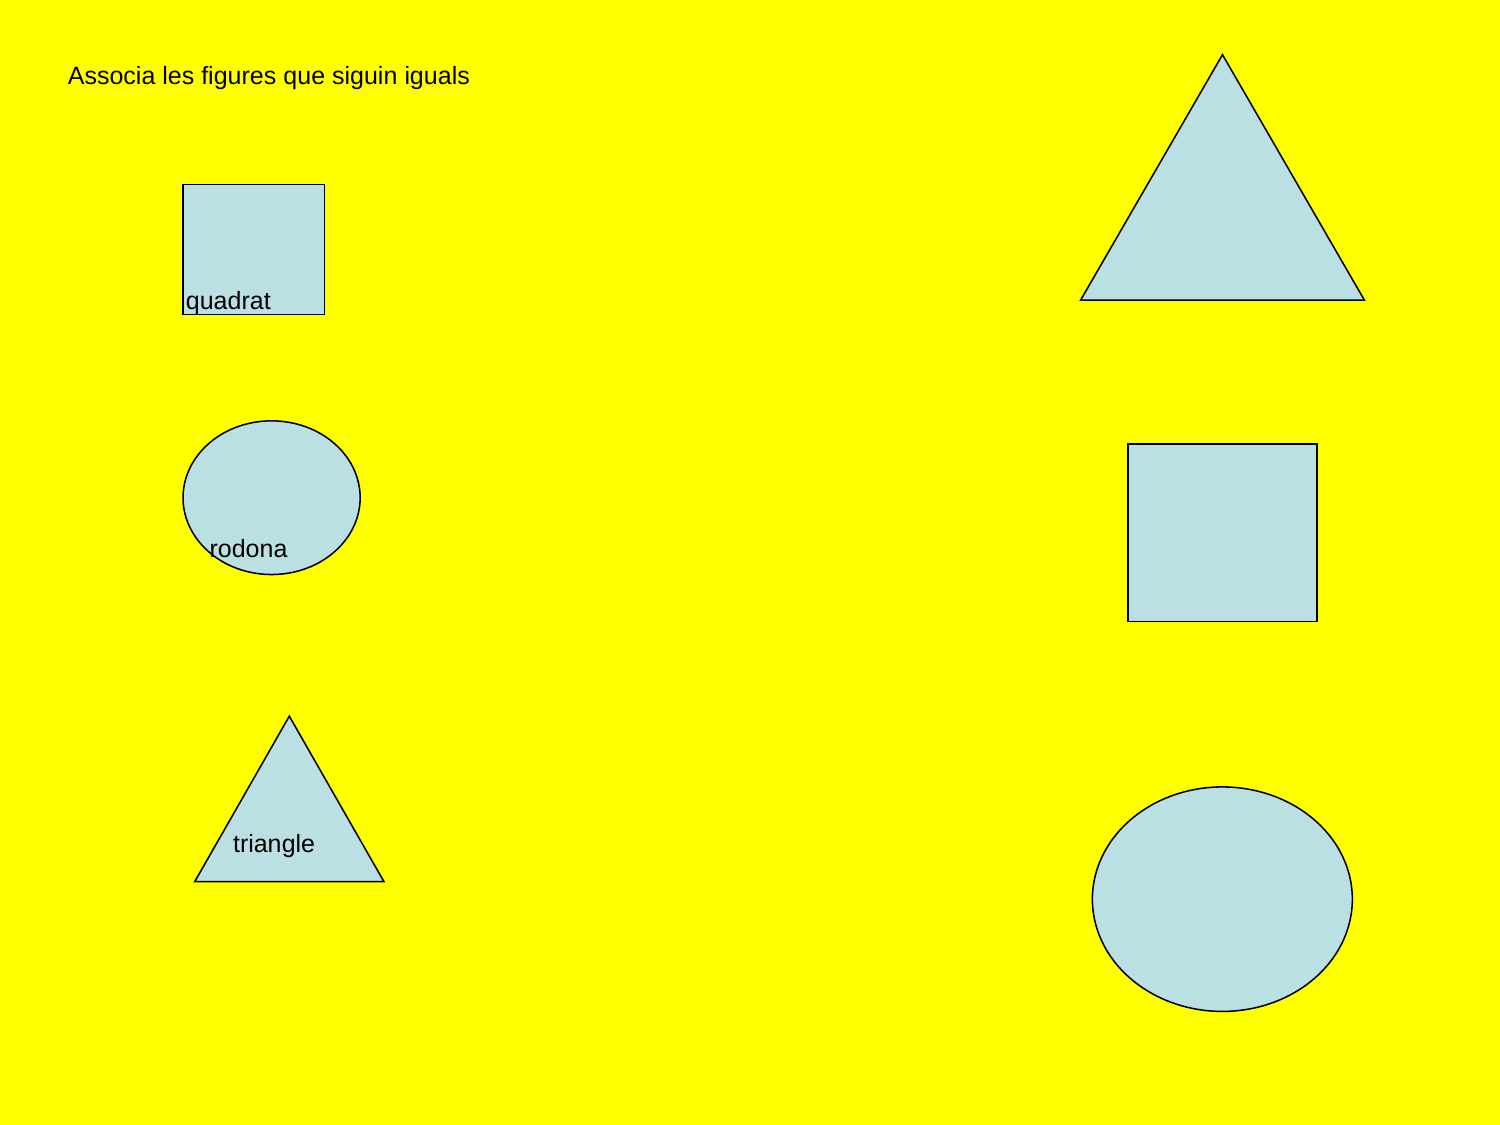

Associa les figures que siguin iguals
quadrat
rodona
triangle